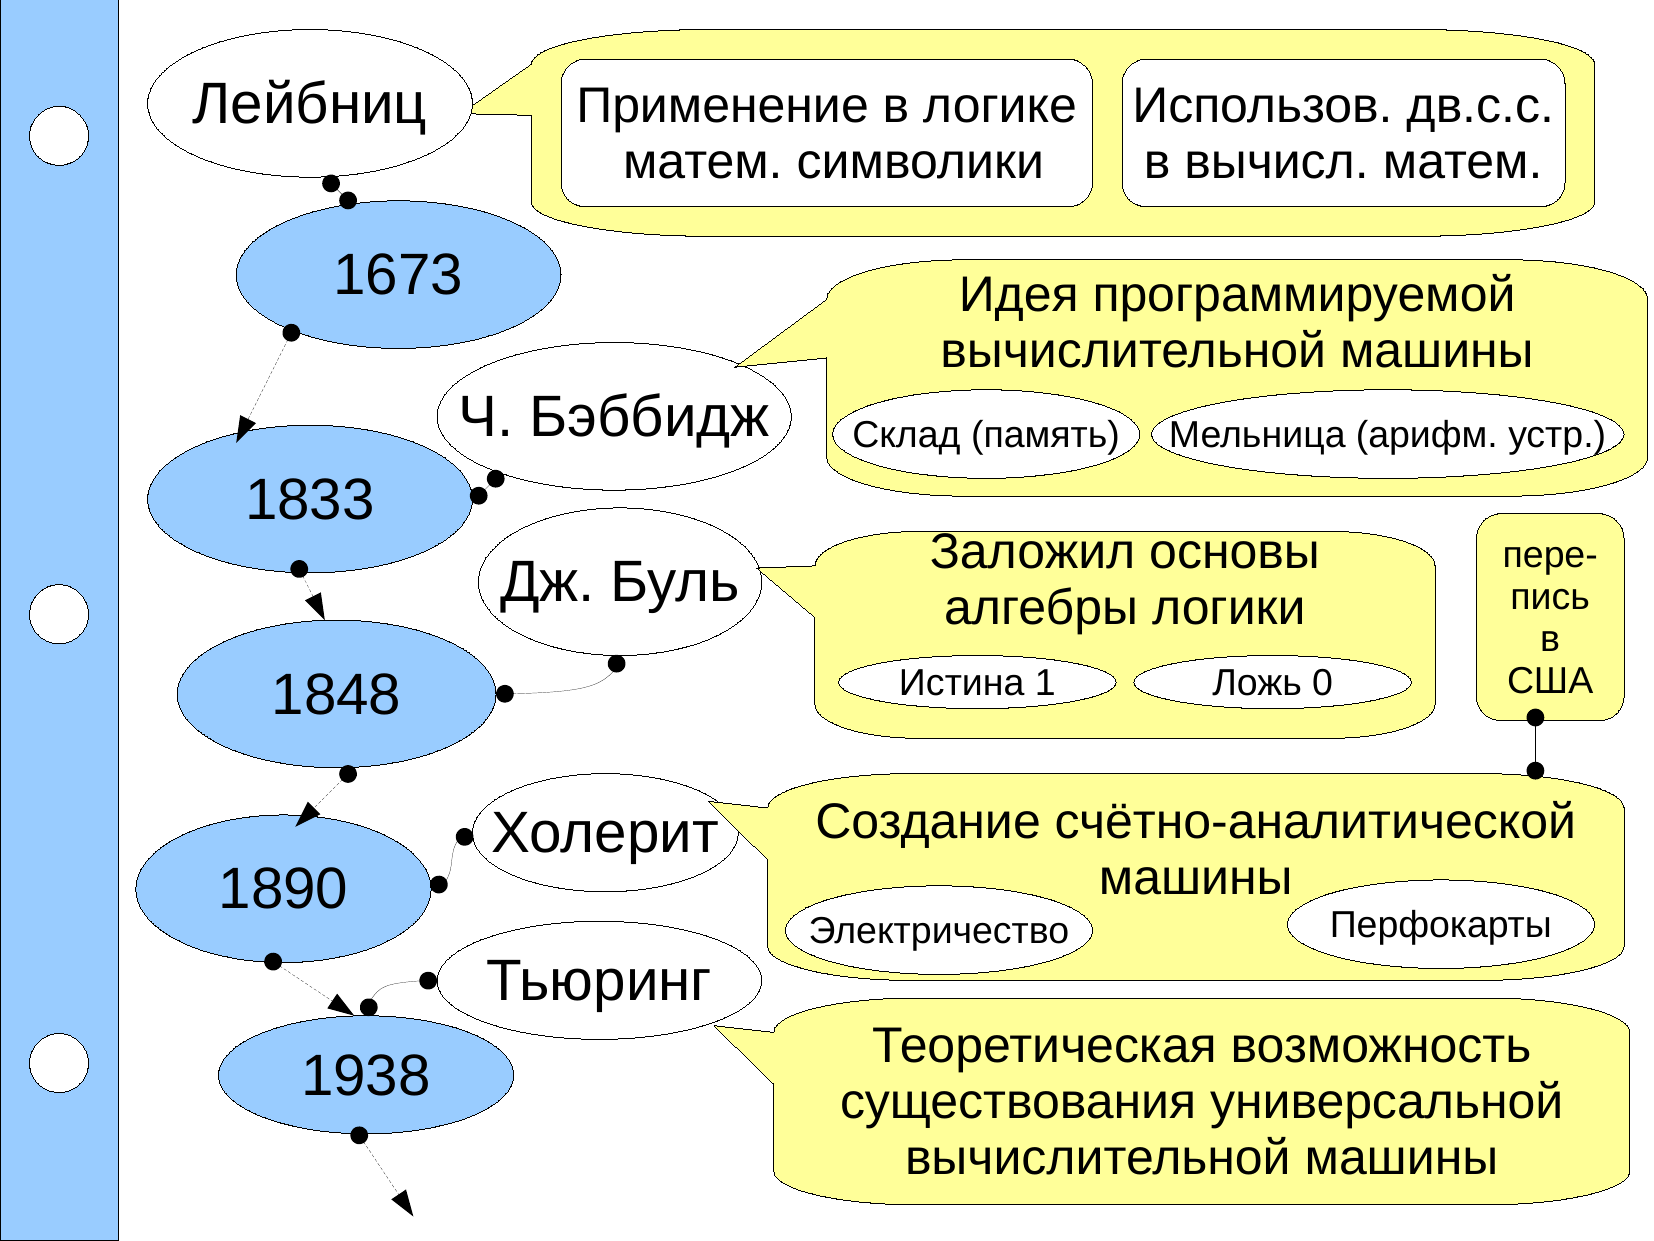

Лейбниц
Применение в логике
 матем. символики
Использов. дв.с.с.
в вычисл. матем.
1673
Идея программируемой
вычислительной машины
Ч. Бэббидж
Склад (память)
Мельница (арифм. устр.)
1833
Дж. Буль
пере-
пись
в
США
Заложил основы
алгебры логики
1848
Истина 1
Ложь 0
Холерит
Создание счётно-аналитической
машины
1890
Перфокарты
Электричество
Тьюринг
Теоретическая возможность
существования универсальной
вычислительной машины
1938